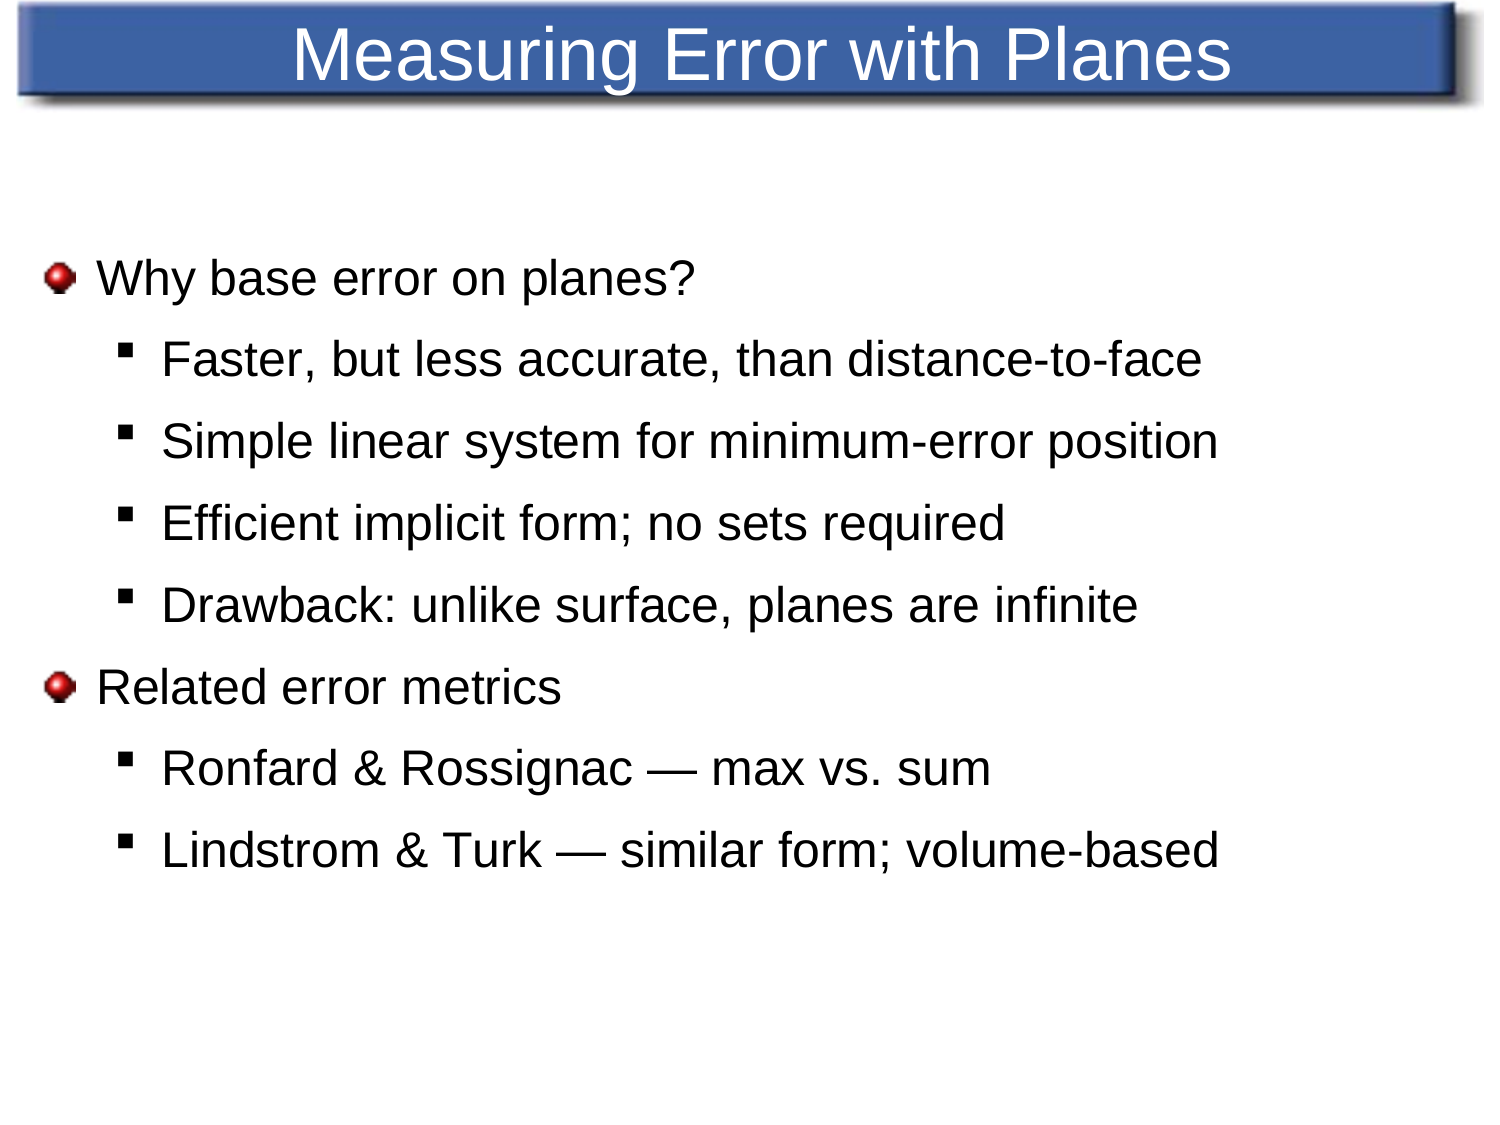

# Measuring Error with Planes
Why base error on planes?
Faster, but less accurate, than distance-to-face
Simple linear system for minimum-error position
Efficient implicit form; no sets required
Drawback: unlike surface, planes are infinite
Related error metrics
Ronfard & Rossignac — max vs. sum
Lindstrom & Turk — similar form; volume-based